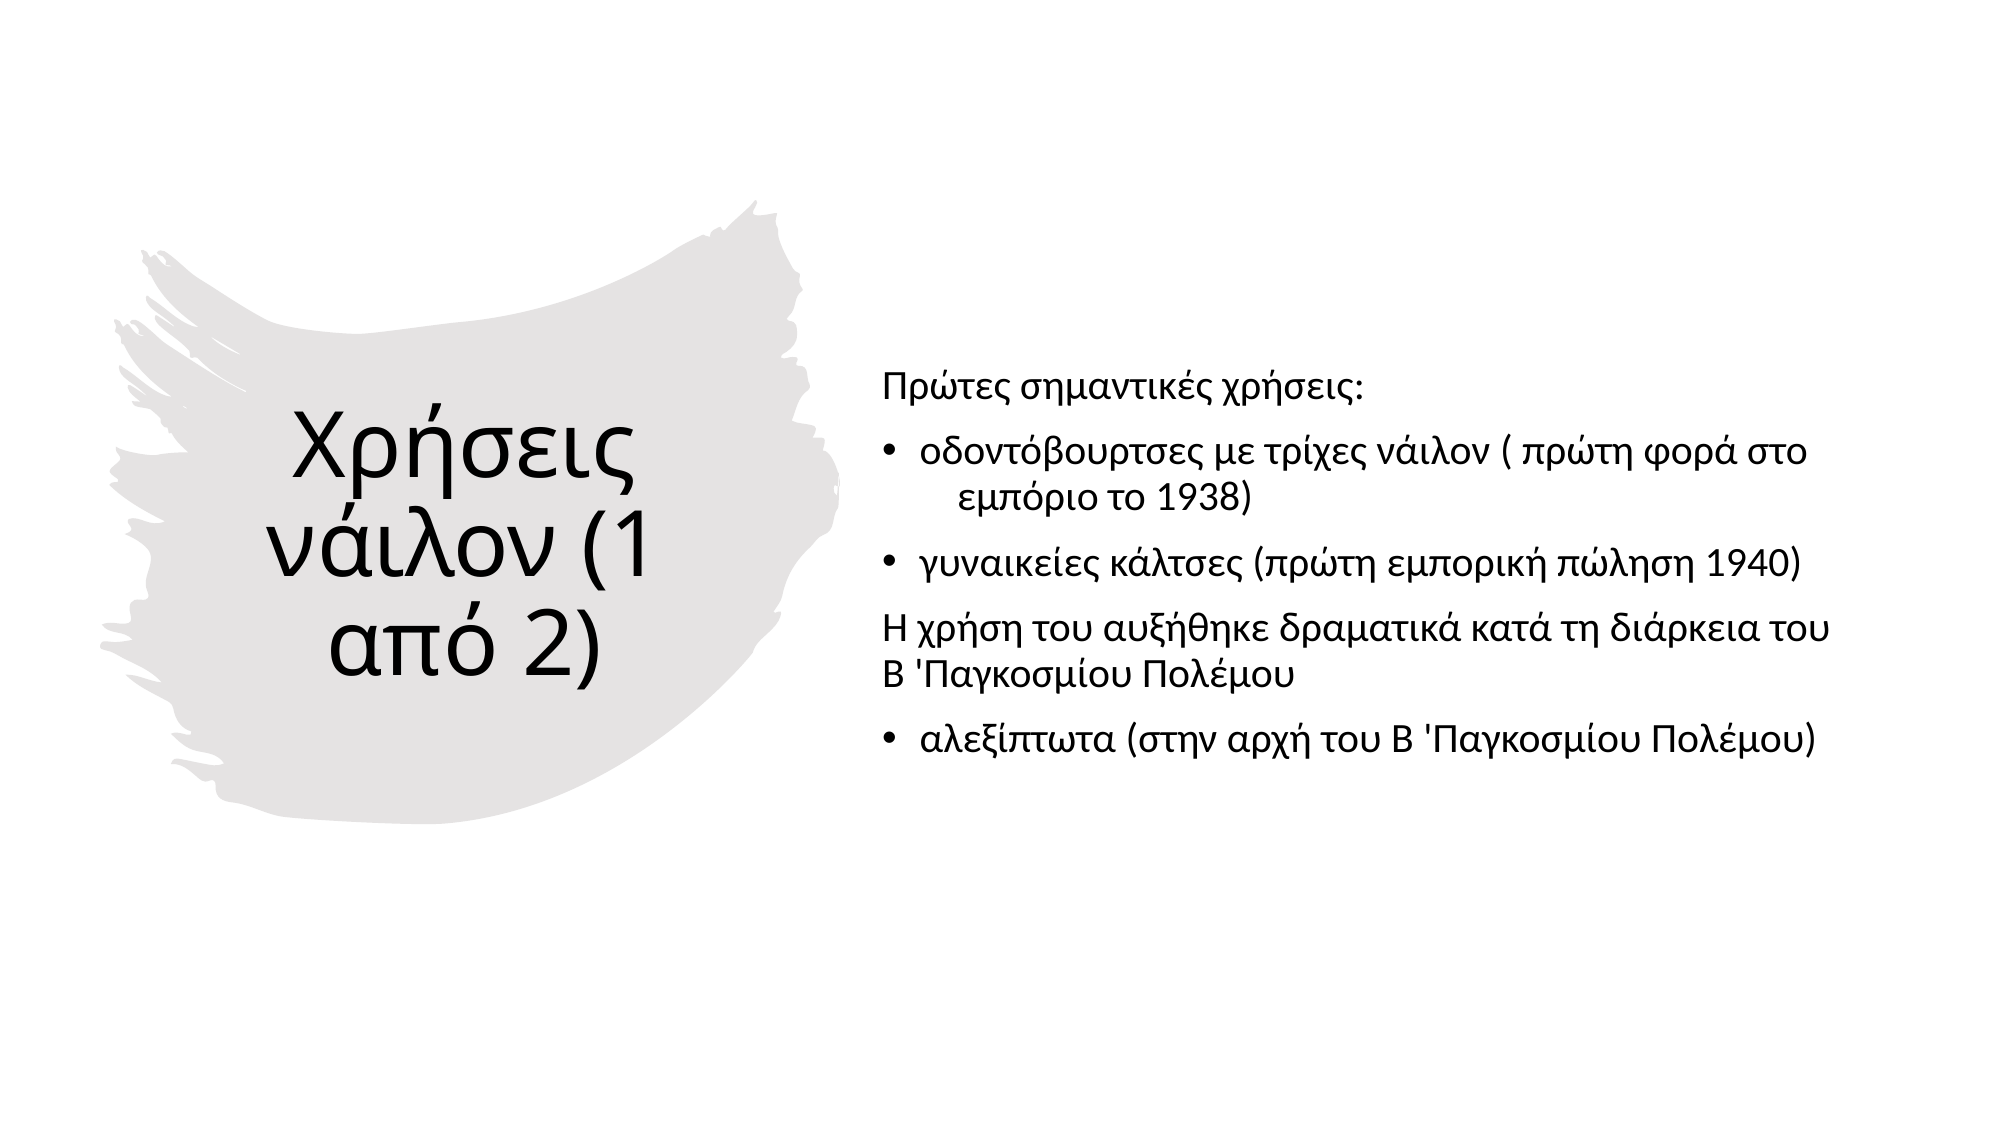

Πρώτες σημαντικές χρήσεις:
οδοντόβουρτσες με τρίχες νάιλον ( πρώτη φορά στο εμπόριο το 1938)
γυναικείες κάλτσες (πρώτη εμπορική πώληση 1940)
Η χρήση του αυξήθηκε δραματικά κατά τη διάρκεια του Β 'Παγκοσμίου Πολέμου
αλεξίπτωτα (στην αρχή του Β 'Παγκοσμίου Πολέμου)
# Χρήσεις νάιλον (1 από 2)